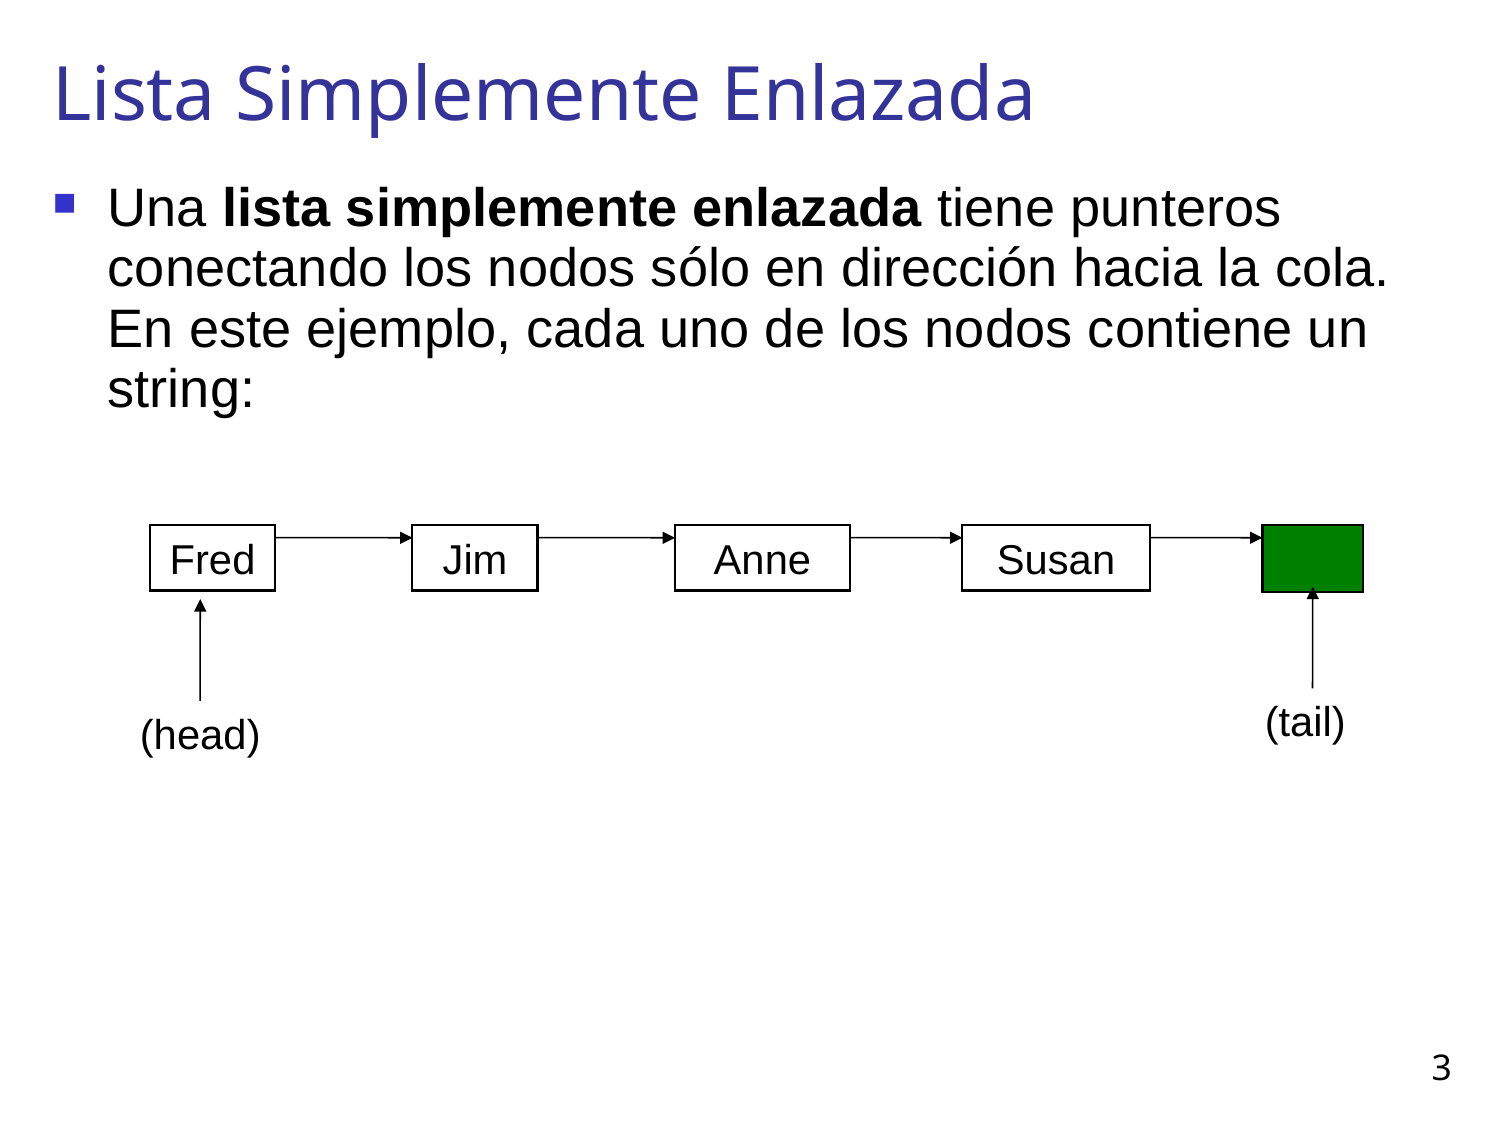

# Lista Simplemente Enlazada
Una lista simplemente enlazada tiene punteros conectando los nodos sólo en dirección hacia la cola. En este ejemplo, cada uno de los nodos contiene un string:
Fred
Jim
Anne
Susan
(tail)‏
(head)‏
3